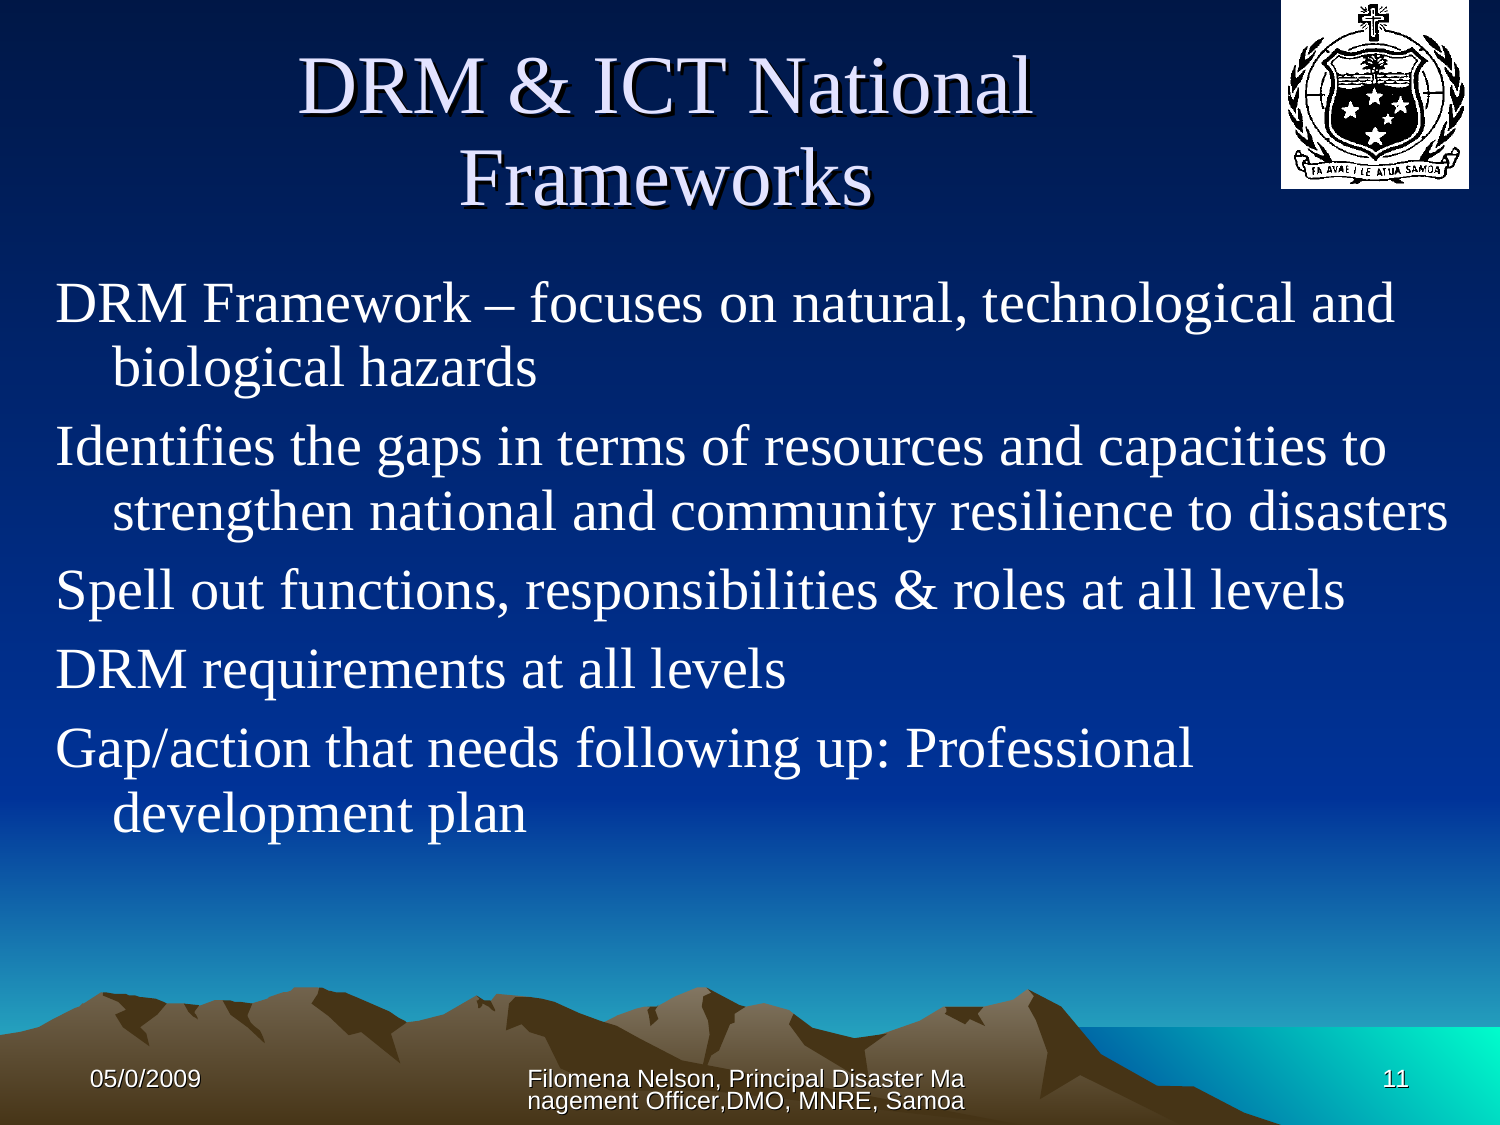

# DRM & ICT National Frameworks
DRM Framework – focuses on natural, technological and biological hazards
Identifies the gaps in terms of resources and capacities to strengthen national and community resilience to disasters
Spell out functions, responsibilities & roles at all levels
DRM requirements at all levels
Gap/action that needs following up: Professional development plan
05/0/2009
Filomena Nelson, Principal Disaster Management Officer,DMO, MNRE, Samoa
11